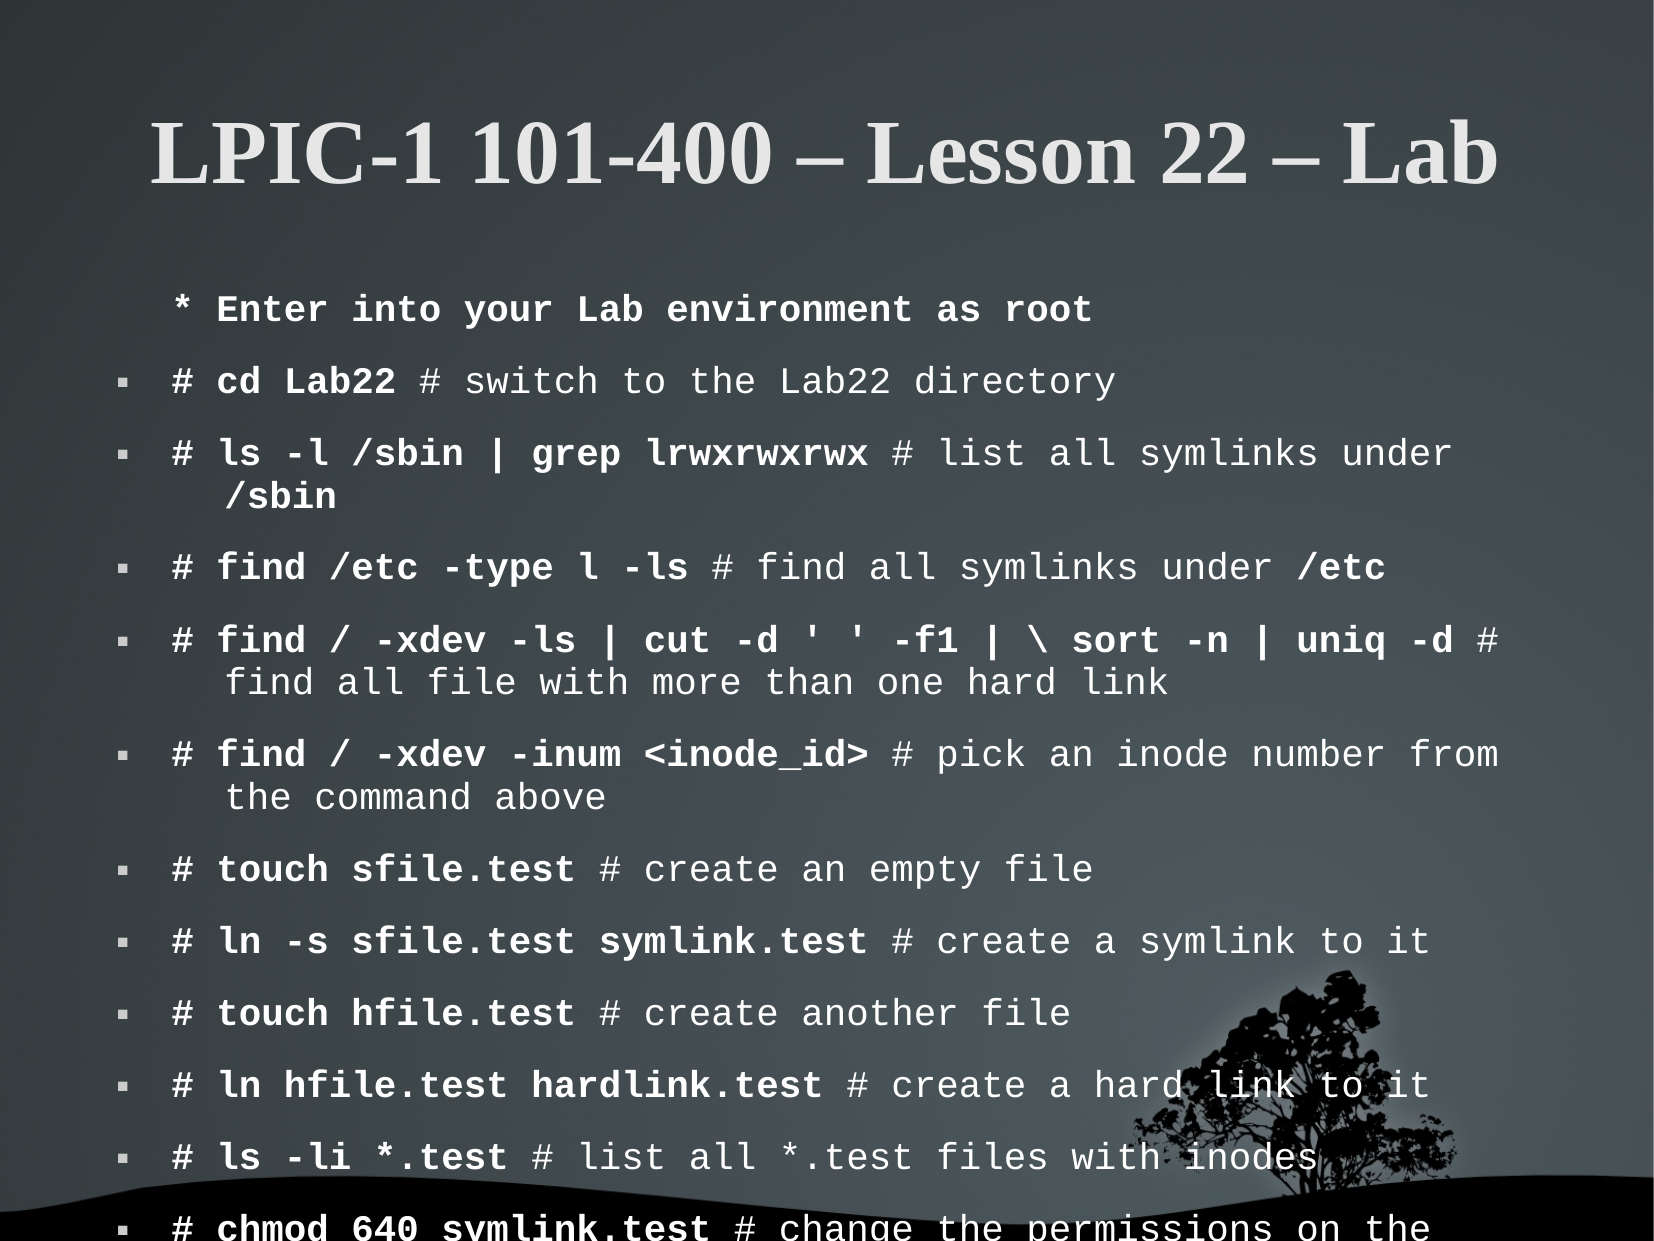

# LPIC-1 101-400 – Lesson 22 – Lab
* Enter into your Lab environment as root
# cd Lab22 # switch to the Lab22 directory
# ls -l /sbin | grep lrwxrwxrwx # list all symlinks under /sbin
# find /etc -type l -ls # find all symlinks under /etc
# find / -xdev -ls | cut -d ' ' -f1 | \ sort -n | uniq -d # find all file with more than one hard link
# find / -xdev -inum <inode_id> # pick an inode number from the command above
# touch sfile.test # create an empty file
# ln -s sfile.test symlink.test # create a symlink to it
# touch hfile.test # create another file
# ln hfile.test hardlink.test # create a hard link to it
# ls -li *.test # list all *.test files with inodes
# chmod 640 symlink.test # change the permissions on the symlink
# ls -li s*.test # any change?